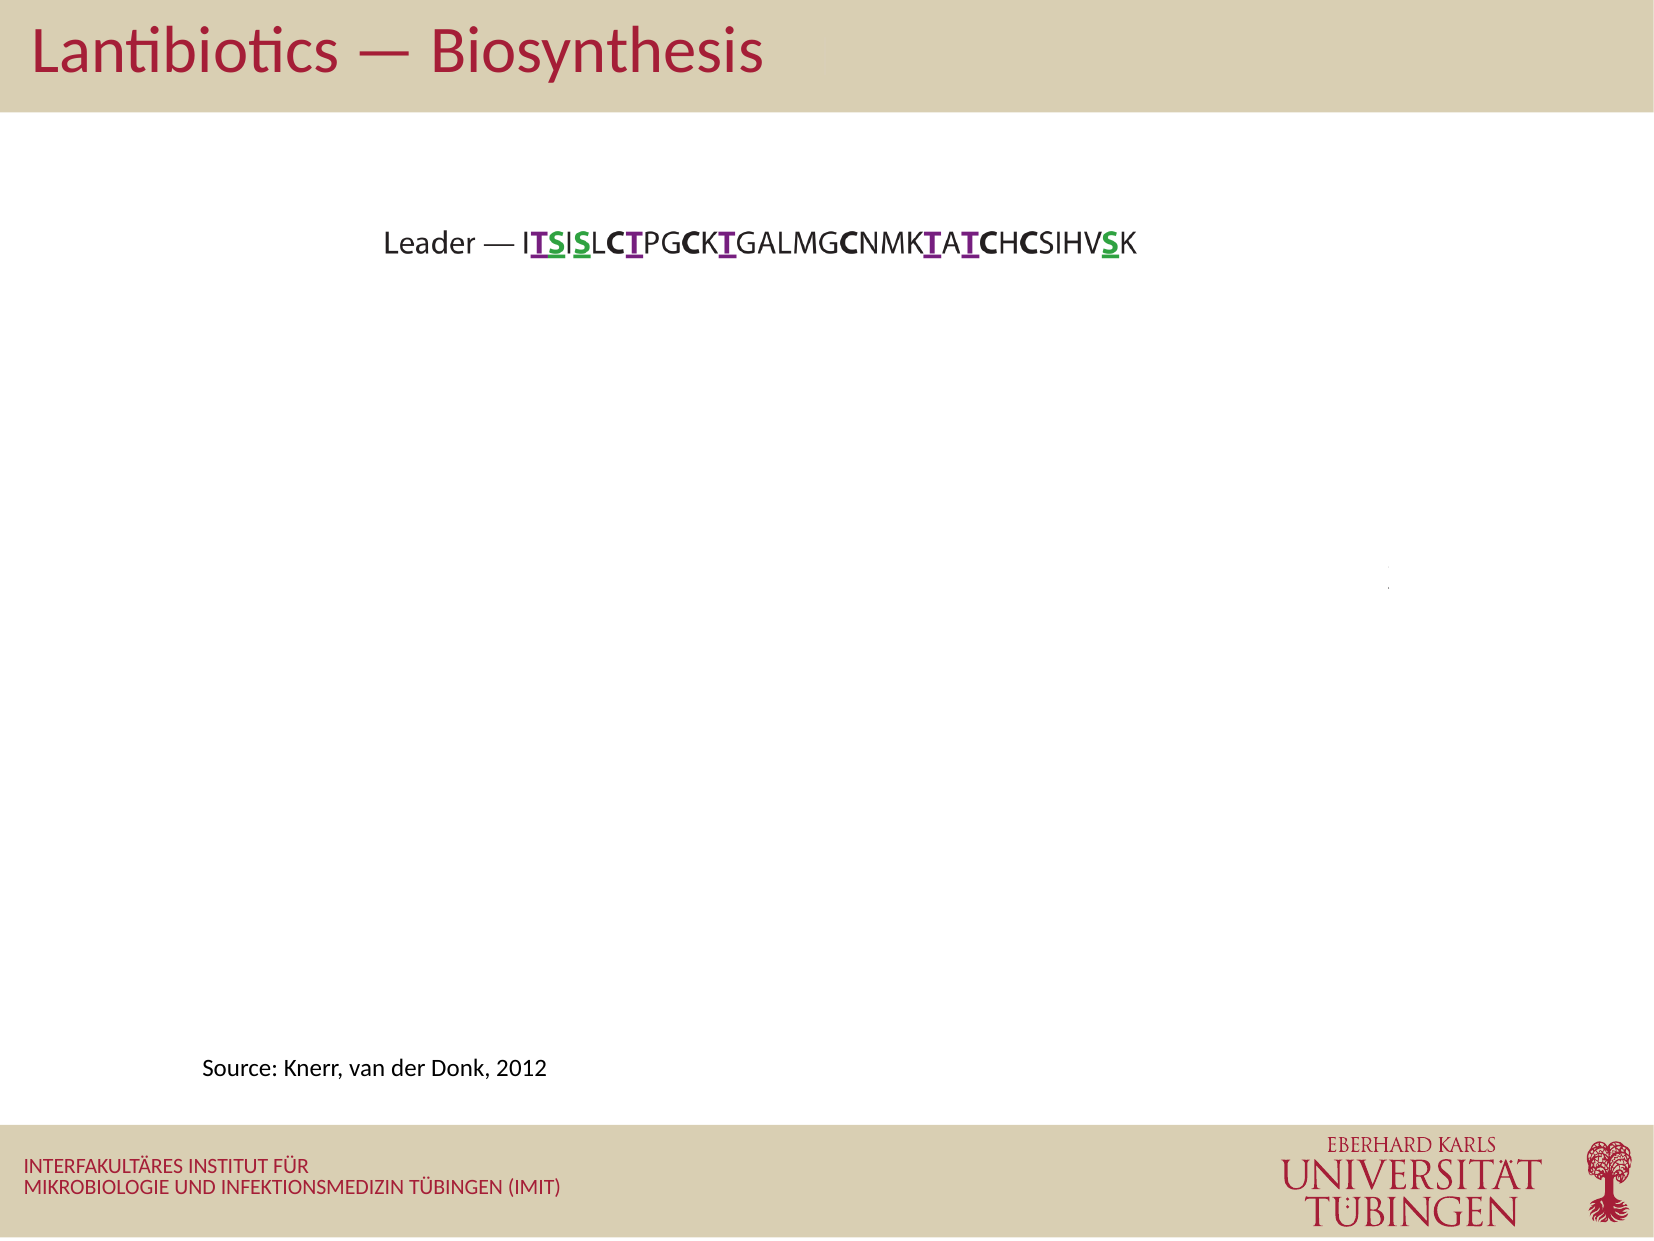

# Lantibiotics — Biosynthesis
Source: Knerr, van der Donk, 2012